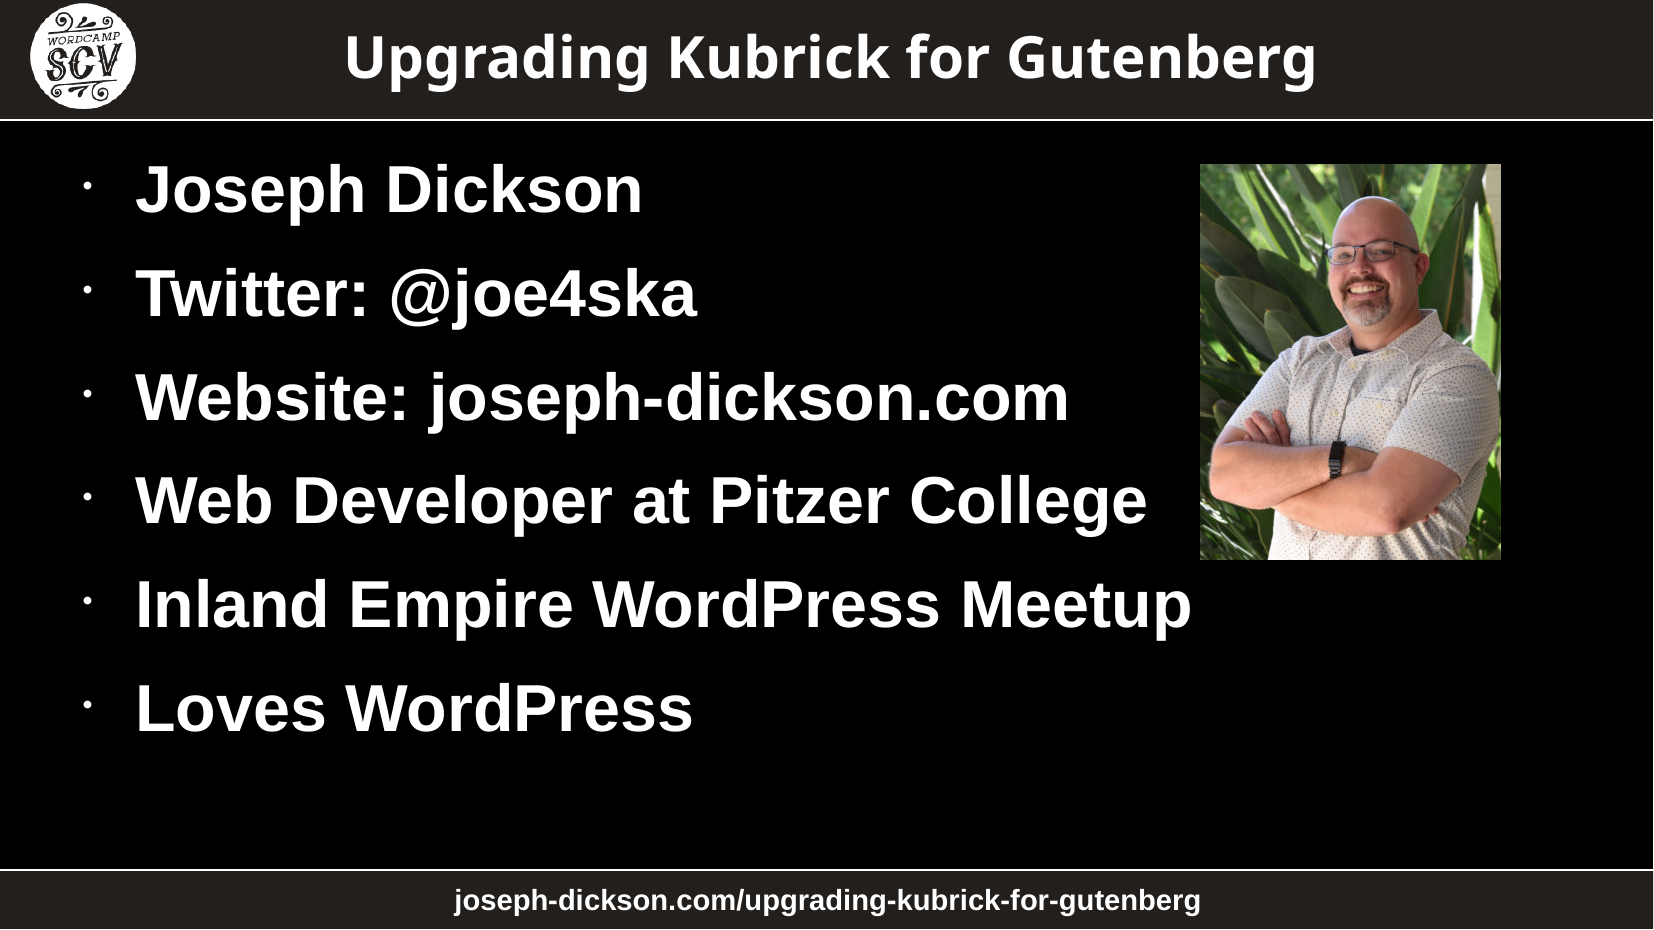

# Upgrading Kubrick for Gutenberg
Joseph Dickson
Twitter: @joe4ska
Website: joseph-dickson.com
Web Developer at Pitzer College
Inland Empire WordPress Meetup
Loves WordPress